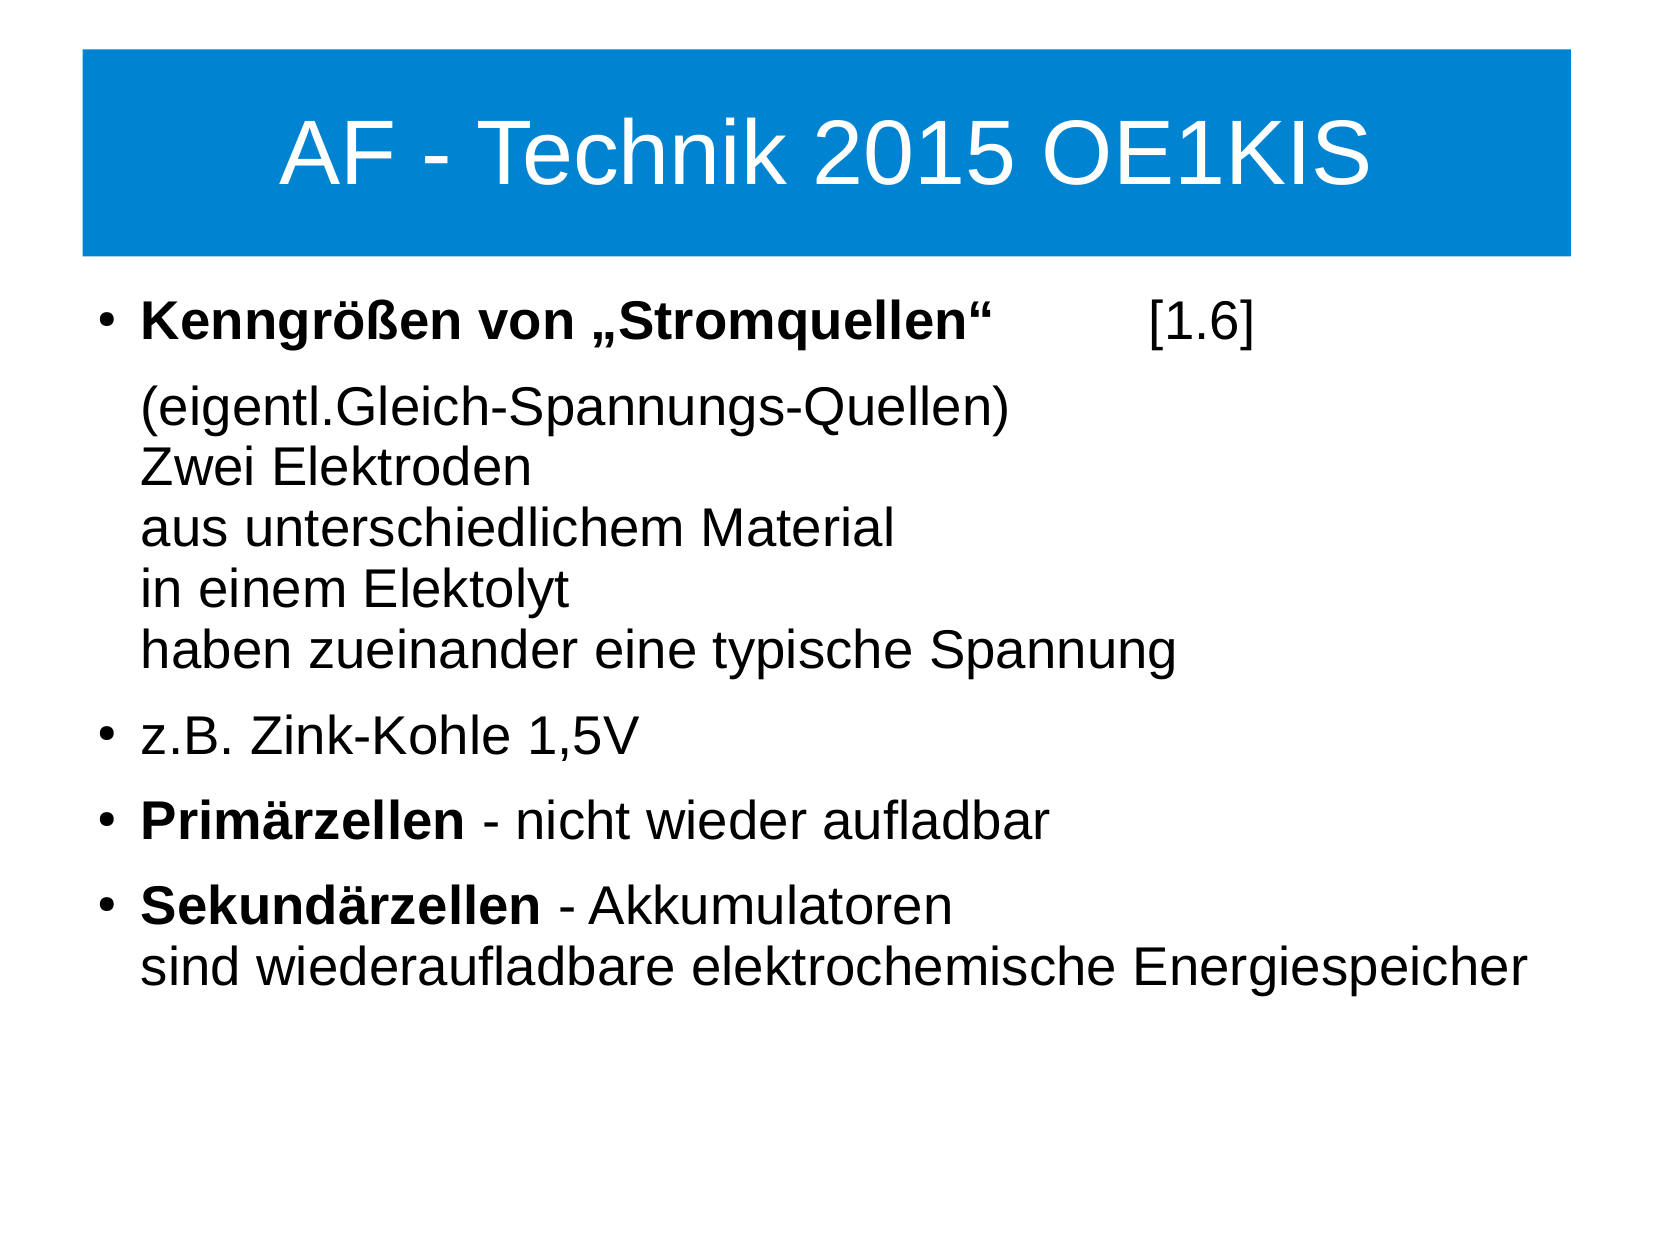

#
AF - Technik 2015 OE1KIS
Kenngrößen von „Stromquellen“ [1.6]
(eigentl.Gleich-Spannungs-Quellen)
Zwei Elektroden
aus unterschiedlichem Material
in einem Elektolyt
haben zueinander eine typische Spannung
z.B. Zink-Kohle 1,5V
Primärzellen - nicht wieder aufladbar
Sekundärzellen - Akkumulatoren
sind wiederaufladbare elektrochemische Energiespeicher